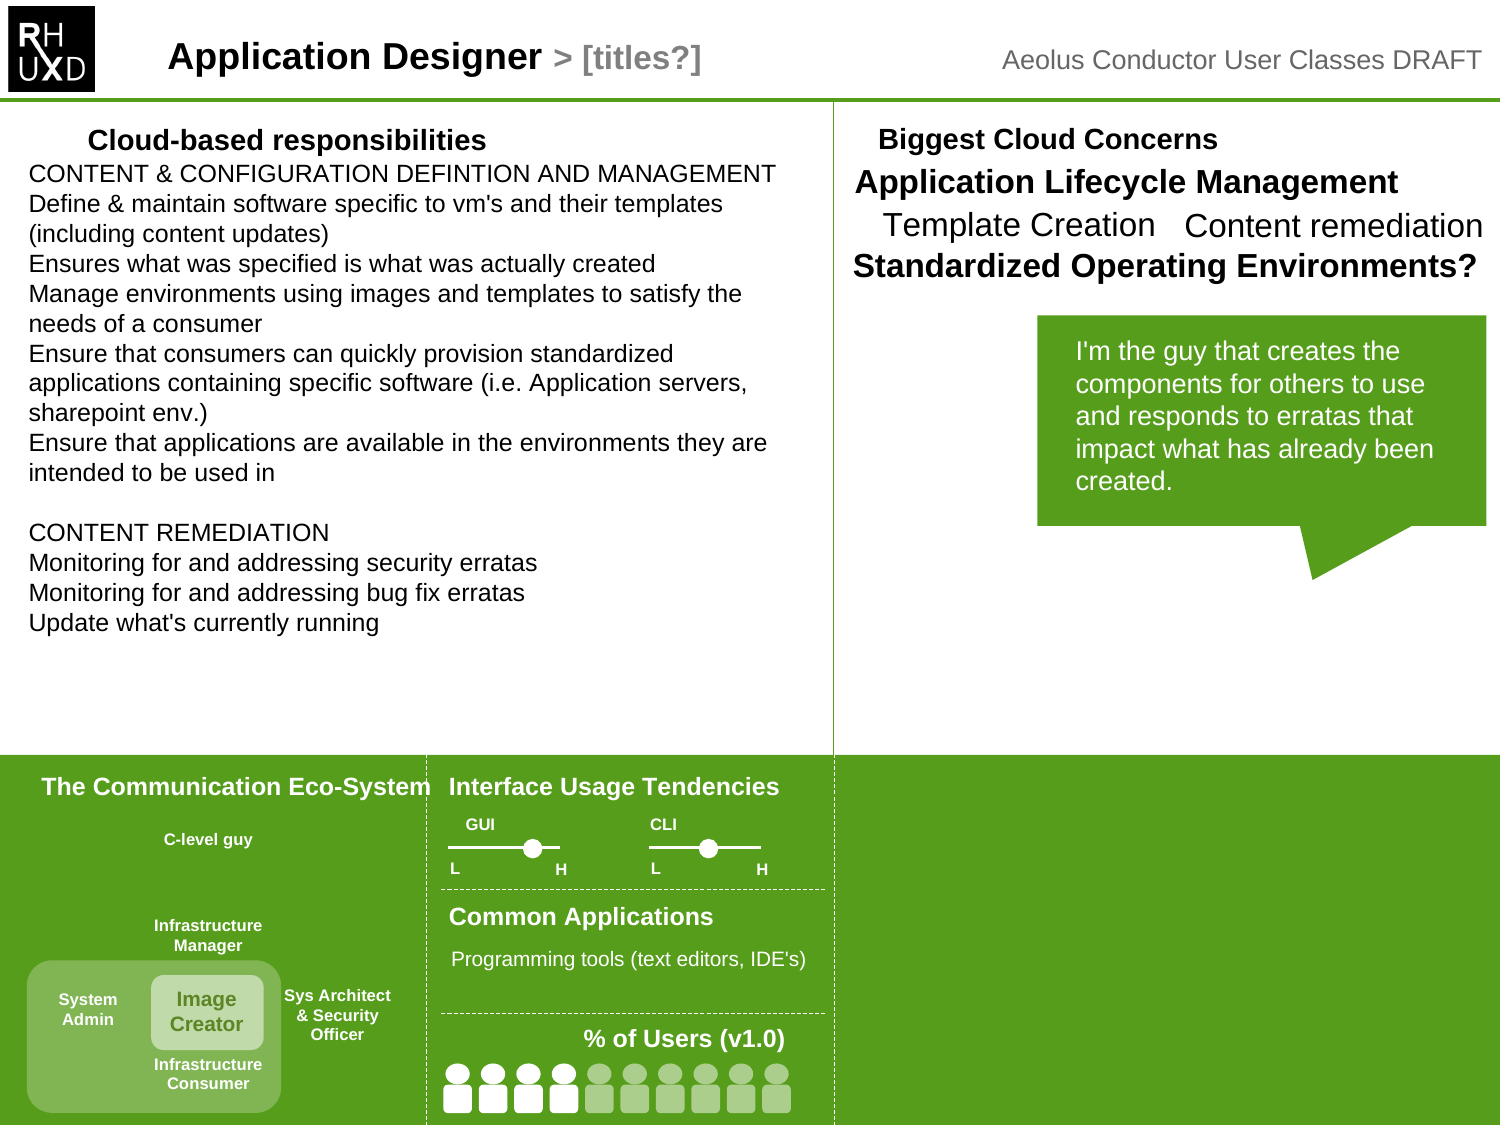

Application Designer > [titles?]
Aeolus Conductor User Classes DRAFT
Biggest Cloud Concerns
Cloud-based responsibilities
CONTENT & CONFIGURATION DEFINTION AND MANAGEMENT
Define & maintain software specific to vm's and their templates (including content updates)
Ensures what was specified is what was actually created
Manage environments using images and templates to satisfy the needs of a consumer
Ensure that consumers can quickly provision standardized applications containing specific software (i.e. Application servers, sharepoint env.)
Ensure that applications are available in the environments they are intended to be used in
CONTENT REMEDIATION
Monitoring for and addressing security erratas
Monitoring for and addressing bug fix erratas
Update what's currently running
Application Lifecycle Management
Template Creation
Content remediation
Standardized Operating Environments?
I'm the guy that creates the components for others to use and responds to erratas that impact what has already been created.
The Communication Eco-System
Interface Usage Tendencies
GUI
CLI
C-level guy
L
L
H
H
Common Applications
Infrastructure Manager
Programming tools (text editors, IDE's)
Sys Architect & Security Officer
Image Creator
System Admin
% of Users (v1.0)
Infrastructure Consumer